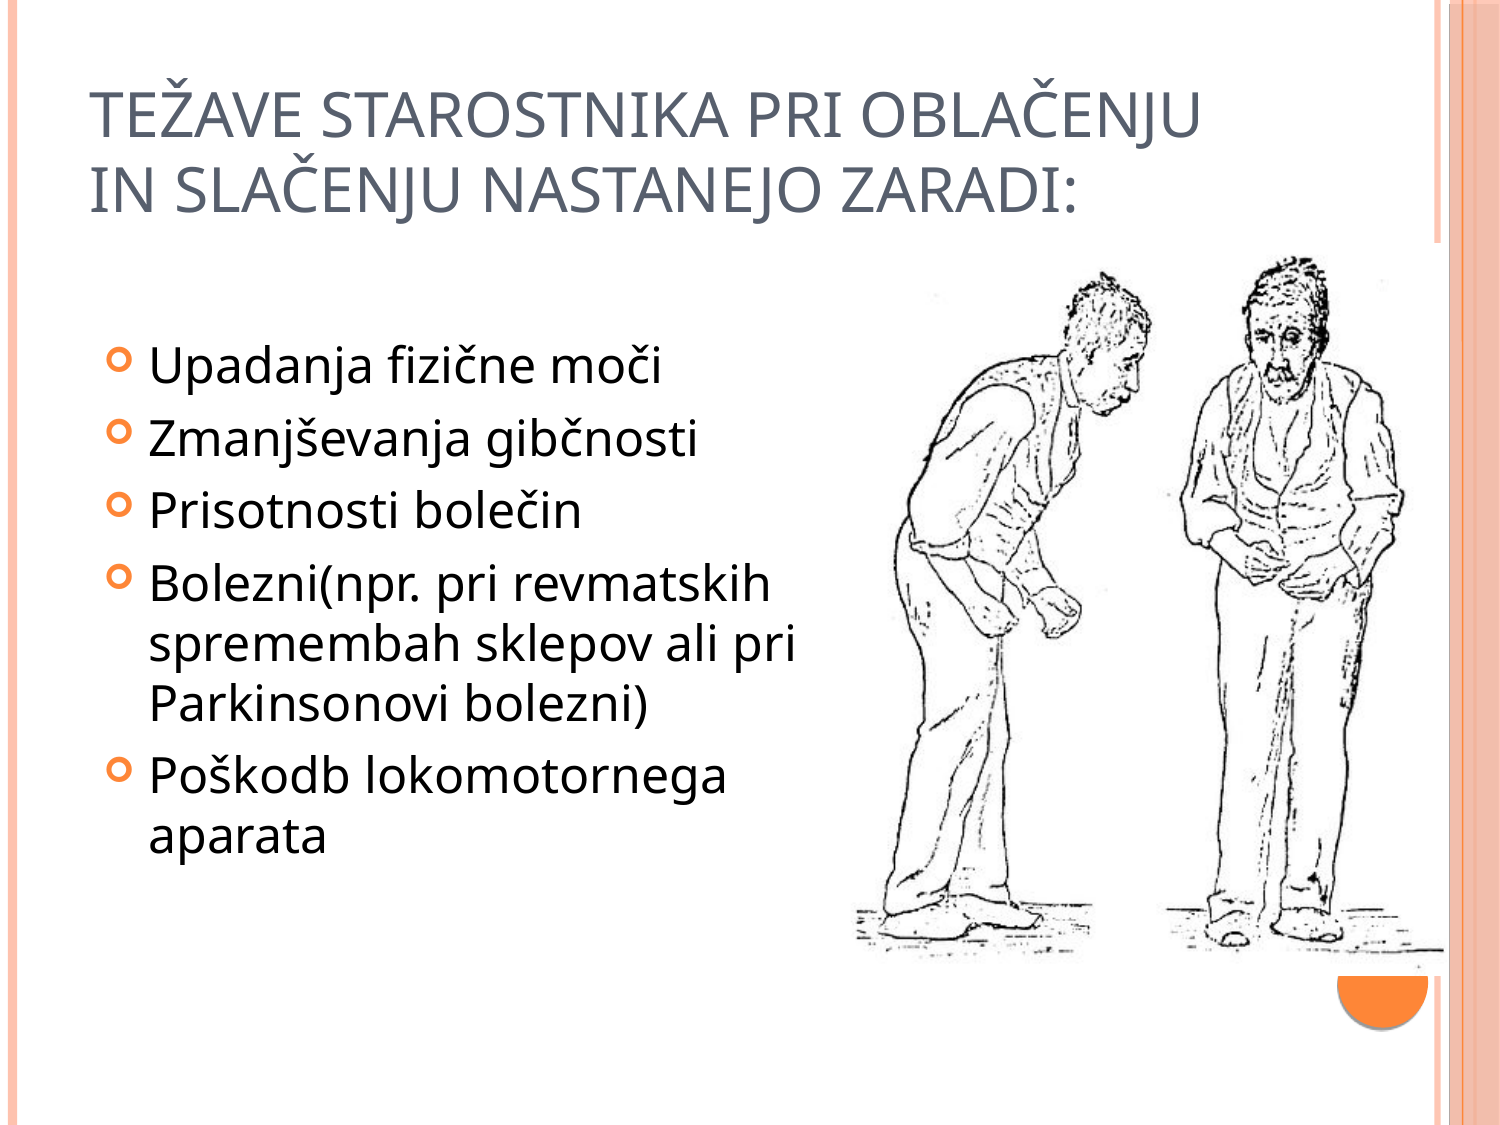

# Težave starostnika pri oblačenju in slačenju nastanejo zaradi:
Upadanja fizične moči
Zmanjševanja gibčnosti
Prisotnosti bolečin
Bolezni(npr. pri revmatskih spremembah sklepov ali pri Parkinsonovi bolezni)
Poškodb lokomotornega aparata